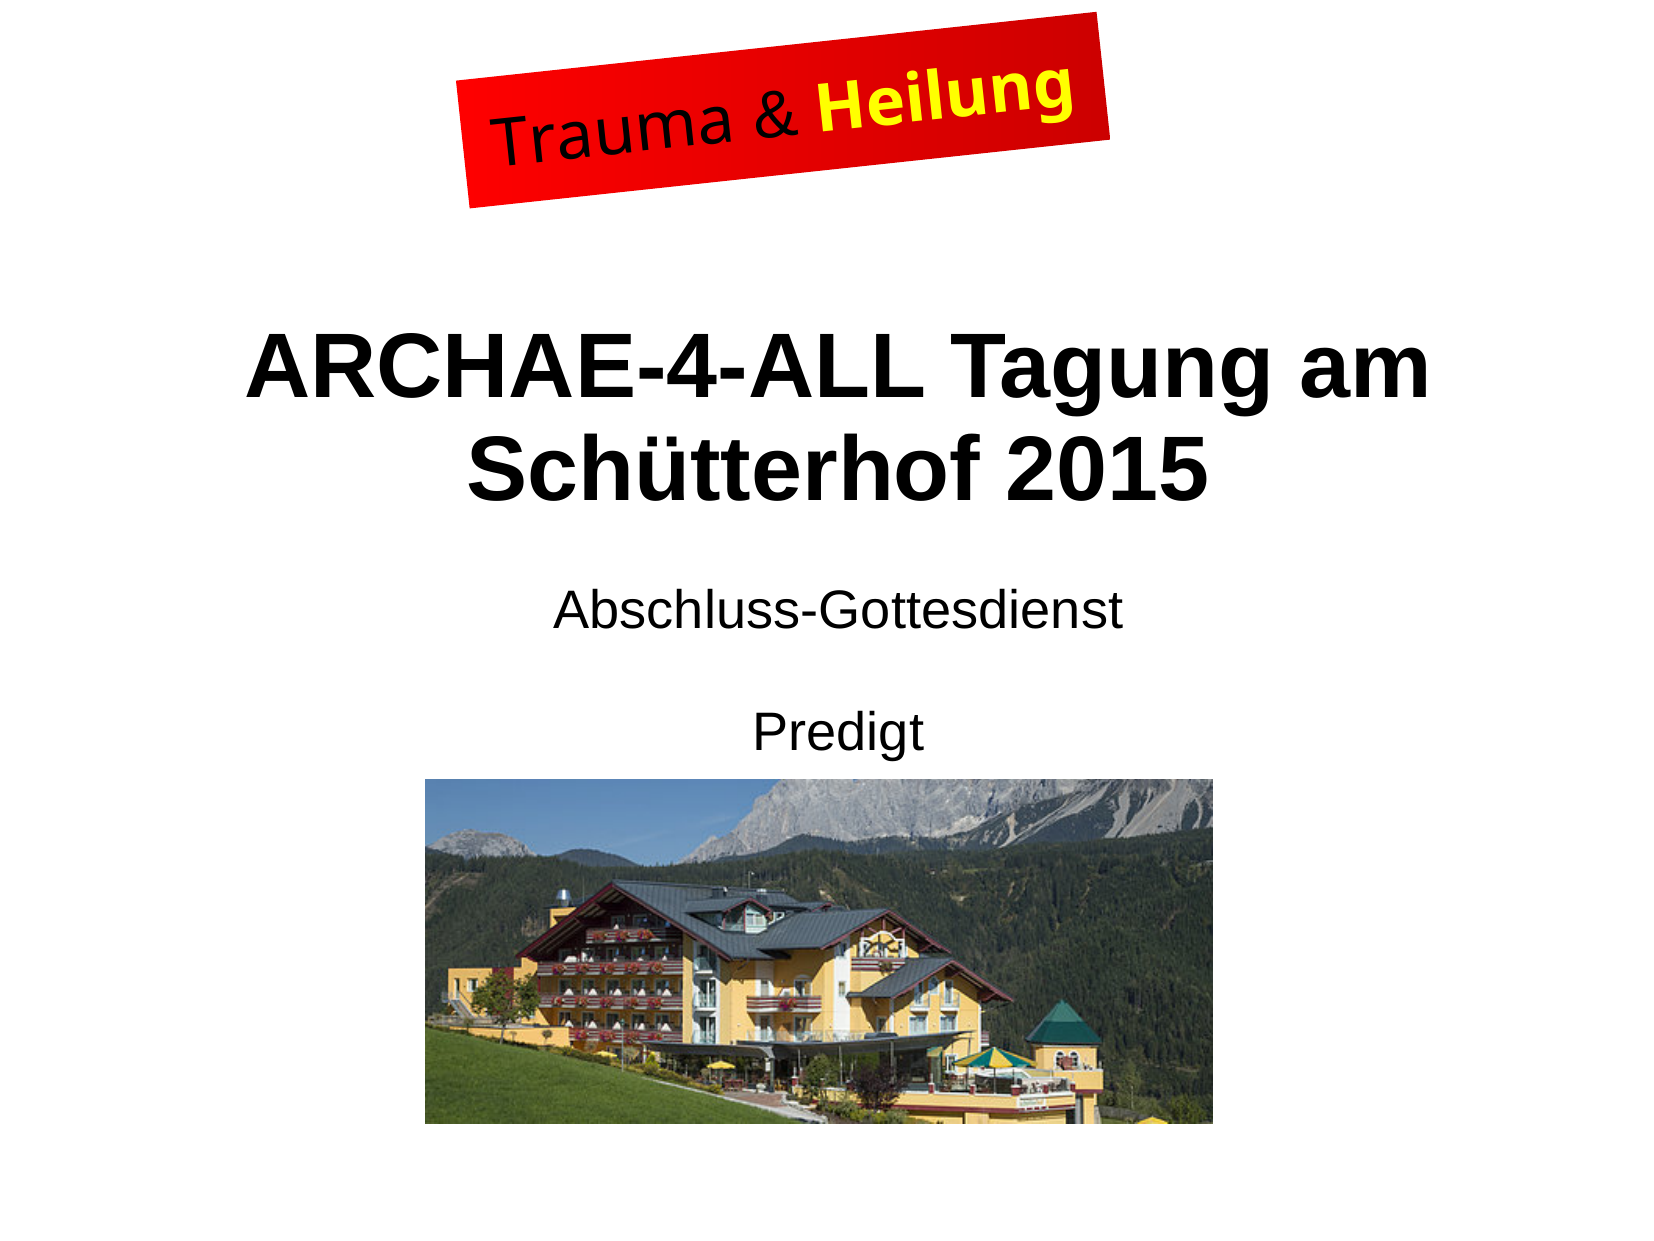

# Trauma & Heilung
ARCHAE-4-ALL Tagung am Schütterhof 2015
Abschluss-Gottesdienst
Predigt